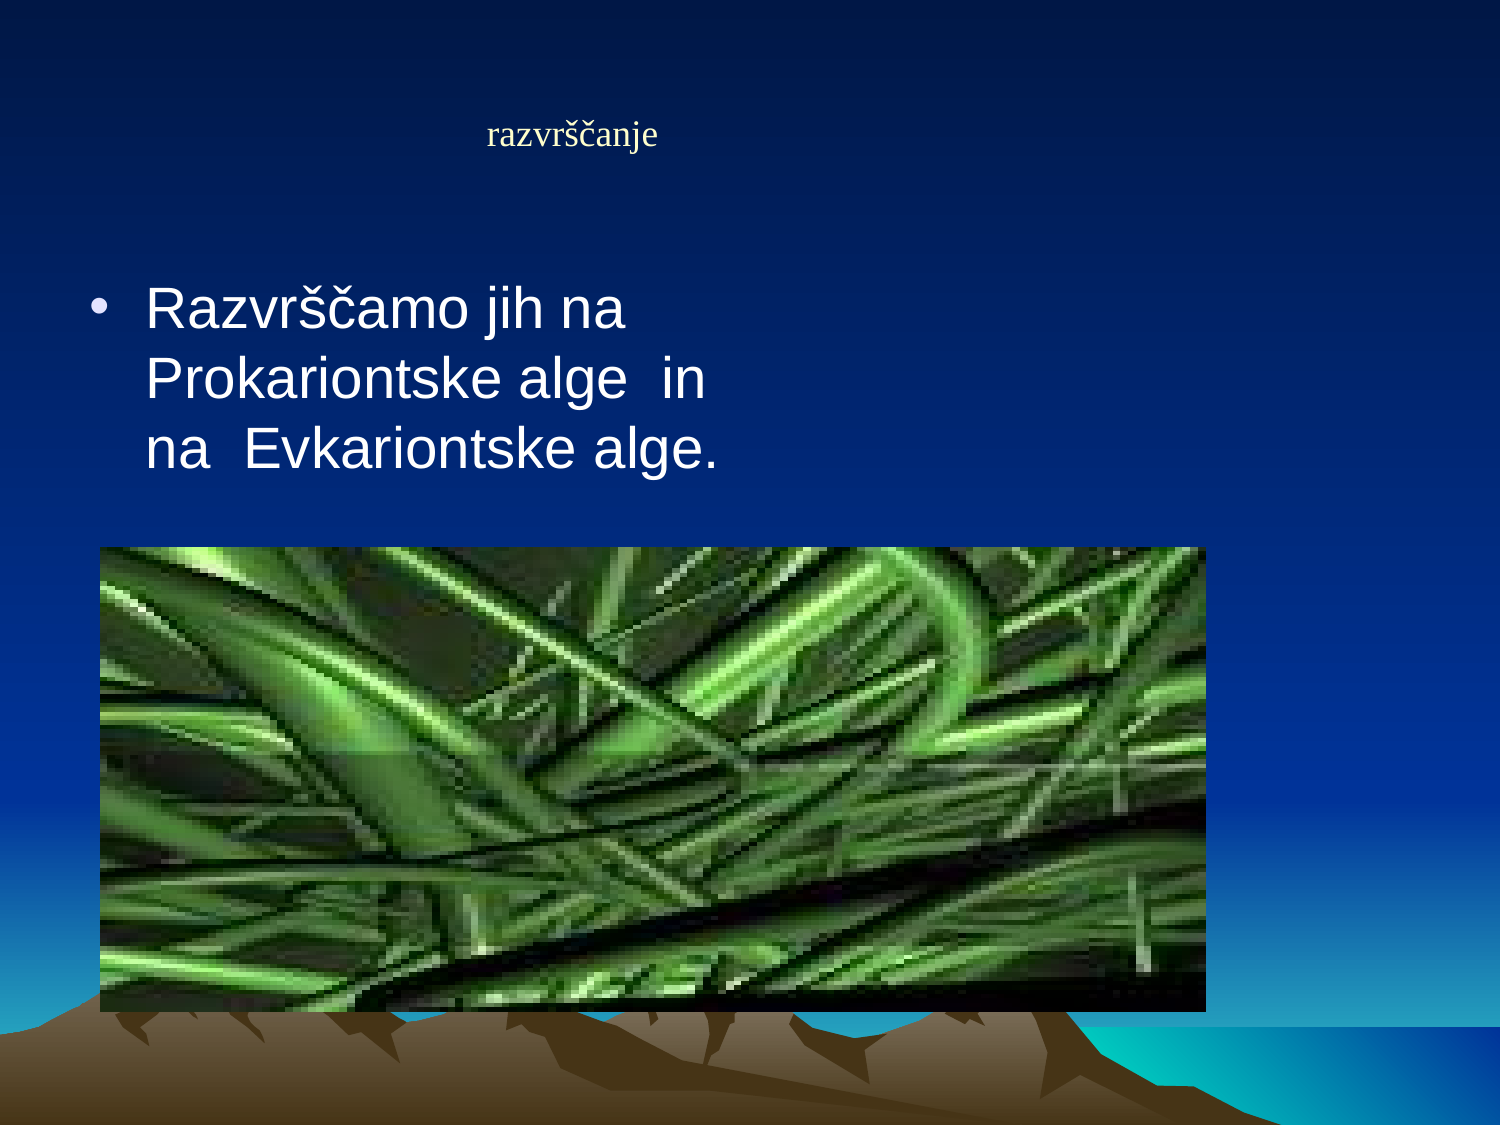

razvrščanje
#
Razvrščamo jih na Prokariontske alge in na Evkariontske alge.